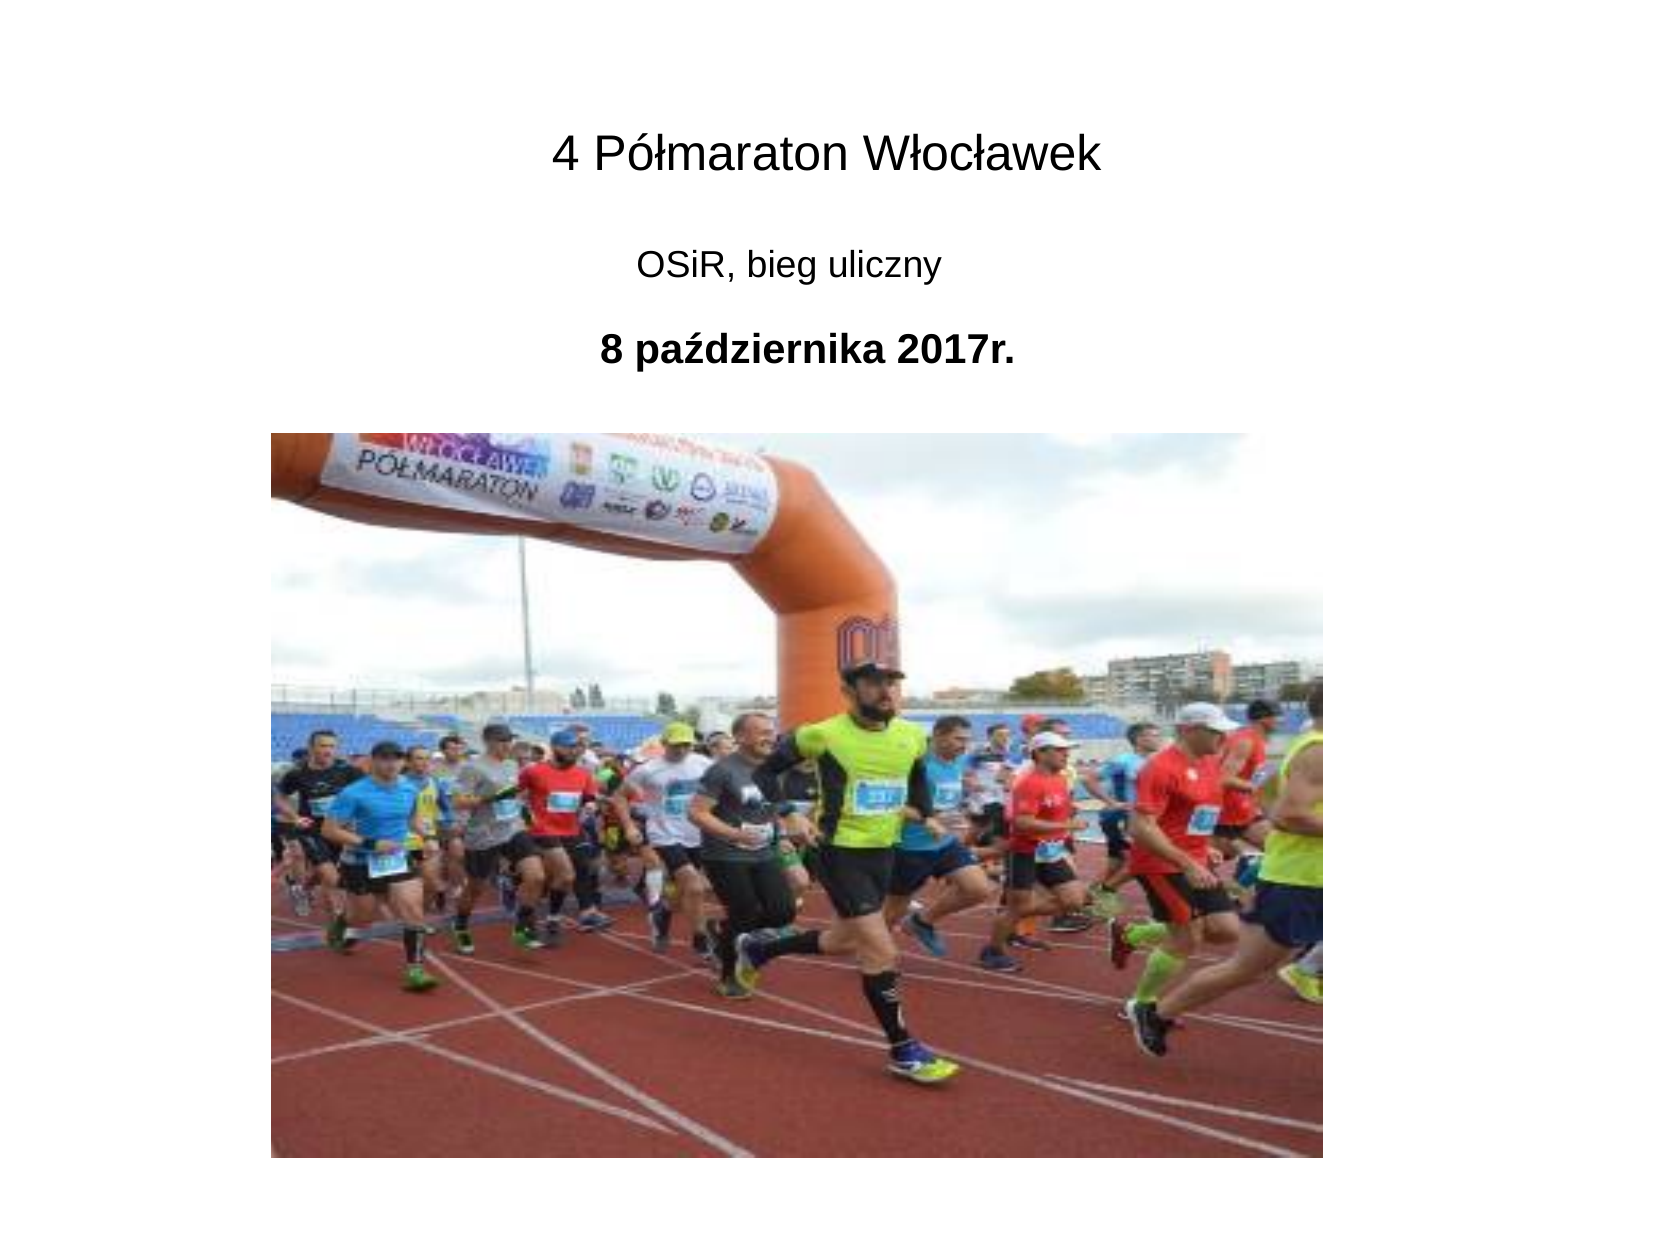

# 4 Półmaraton Włocławek
 OSiR, bieg uliczny
 8 października 2017r.